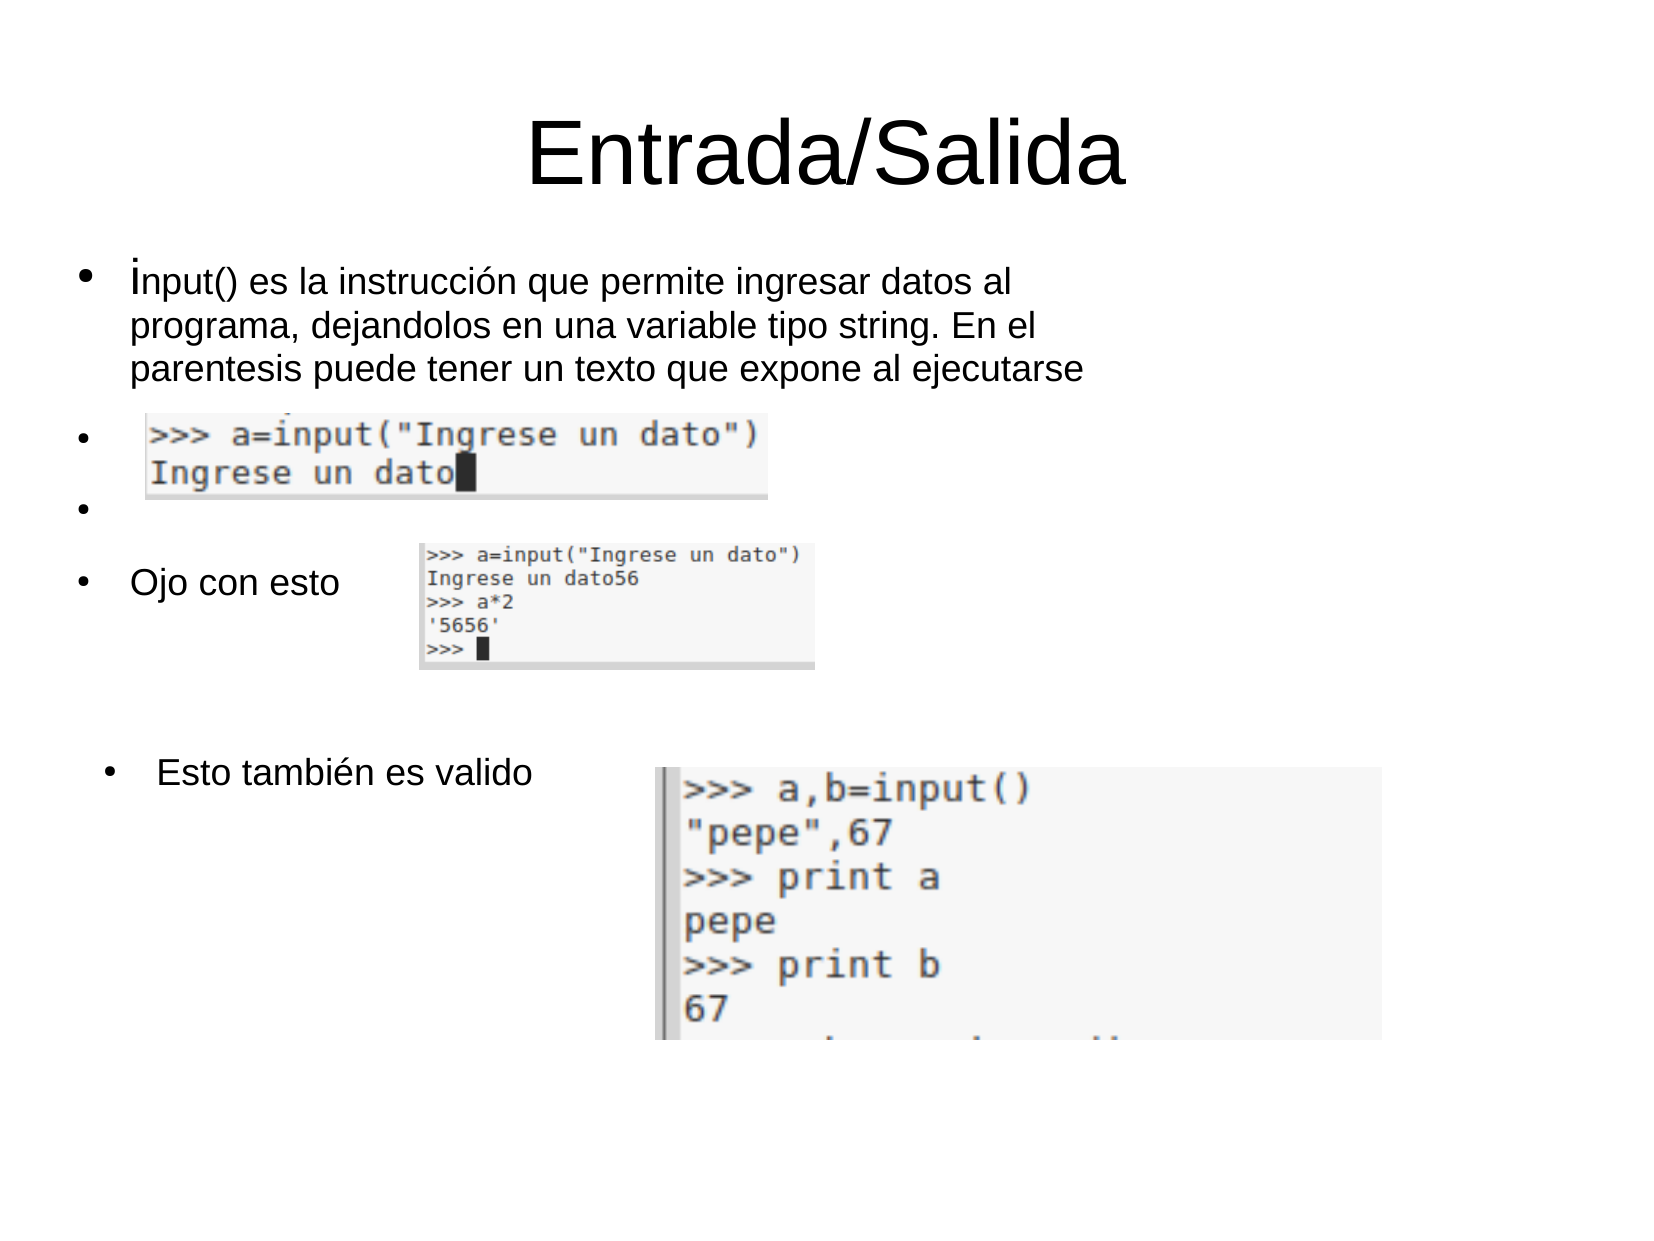

# Entrada/Salida
input() es la instrucción que permite ingresar datos al programa, dejandolos en una variable tipo string. En el parentesis puede tener un texto que expone al ejecutarse
Ojo con esto
Esto también es valido